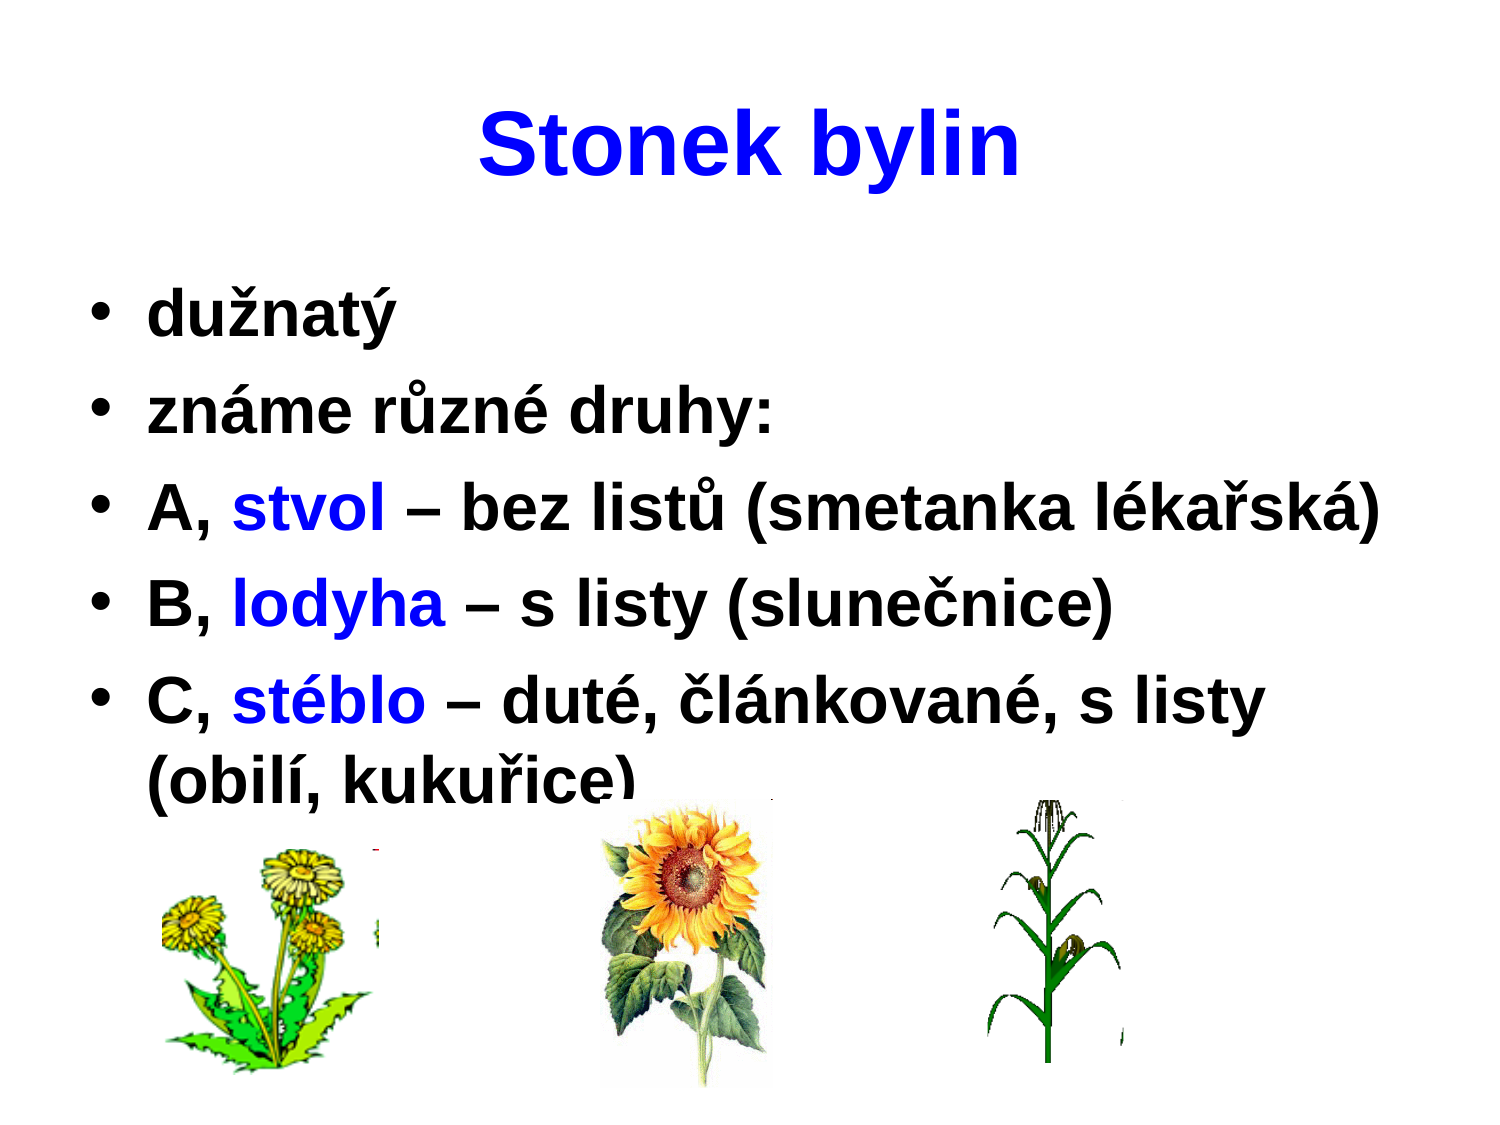

# Stonek bylin
dužnatý
známe různé druhy:
A, stvol – bez listů (smetanka lékařská)
B, lodyha – s listy (slunečnice)
C, stéblo – duté, článkované, s listy (obilí, kukuřice)